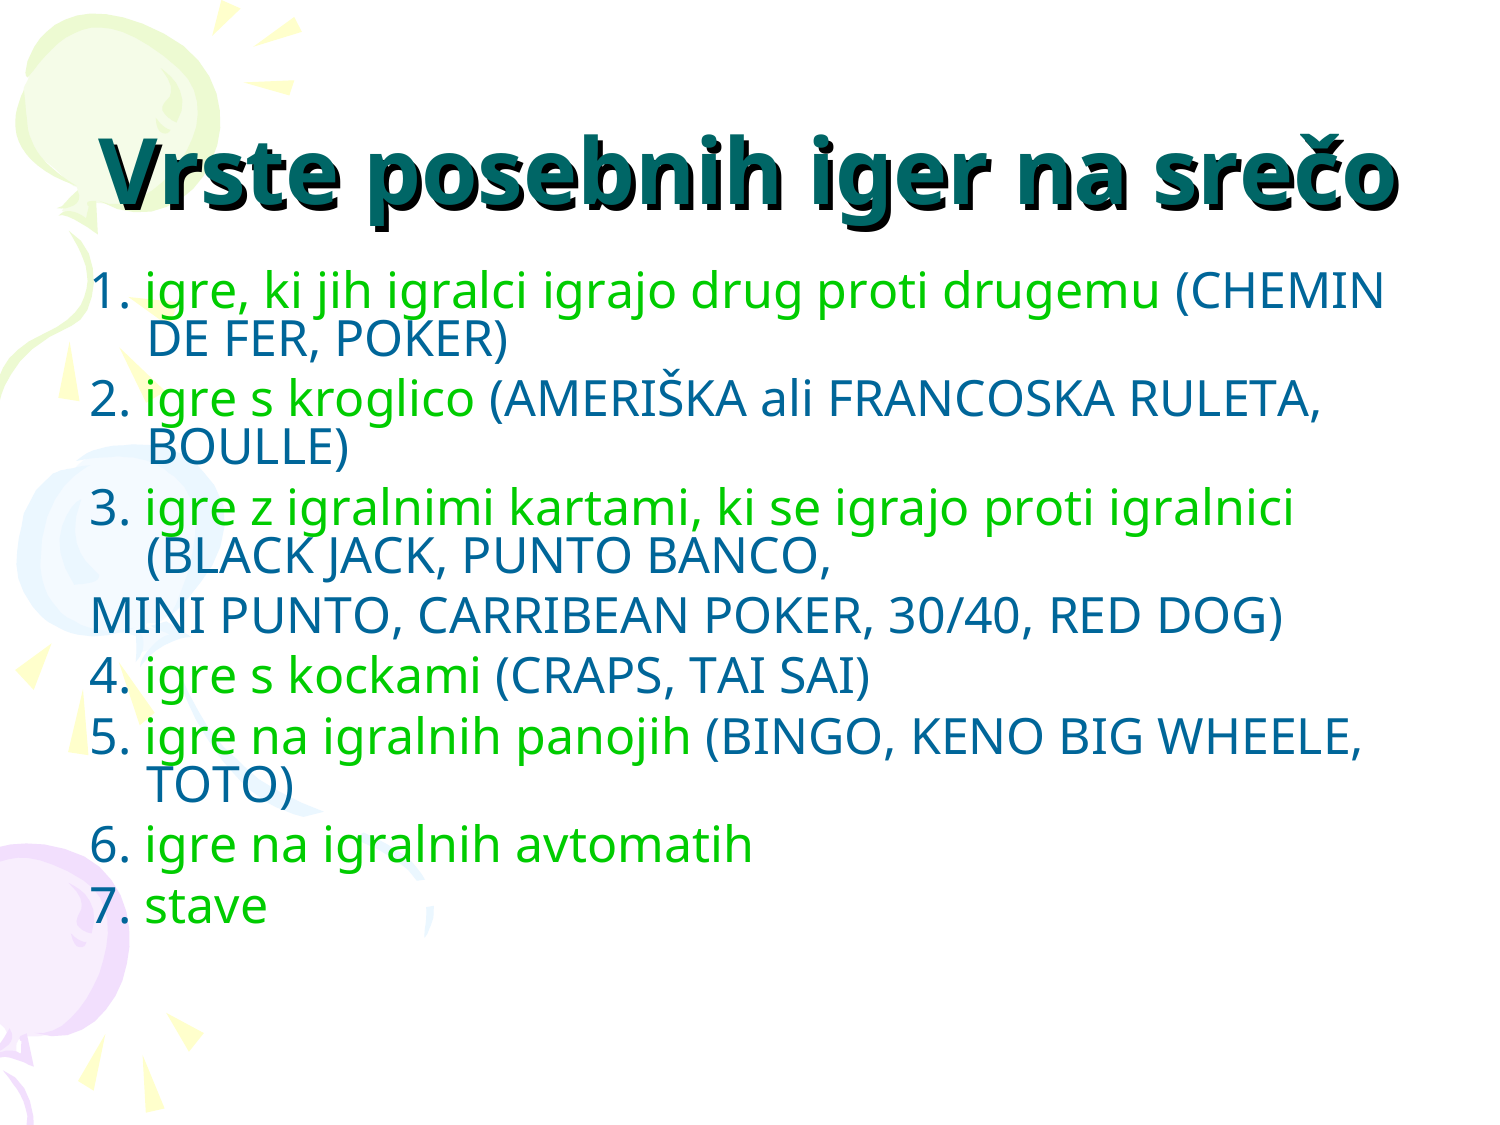

# Vrste posebnih iger na srečo
1. igre, ki jih igralci igrajo drug proti drugemu (CHEMIN DE FER, POKER)
2. igre s kroglico (AMERIŠKA ali FRANCOSKA RULETA, BOULLE)
3. igre z igralnimi kartami, ki se igrajo proti igralnici (BLACK JACK, PUNTO BANCO,
MINI PUNTO, CARRIBEAN POKER, 30/40, RED DOG)
4. igre s kockami (CRAPS, TAI SAI)
5. igre na igralnih panojih (BINGO, KENO BIG WHEELE, TOTO)
6. igre na igralnih avtomatih
7. stave